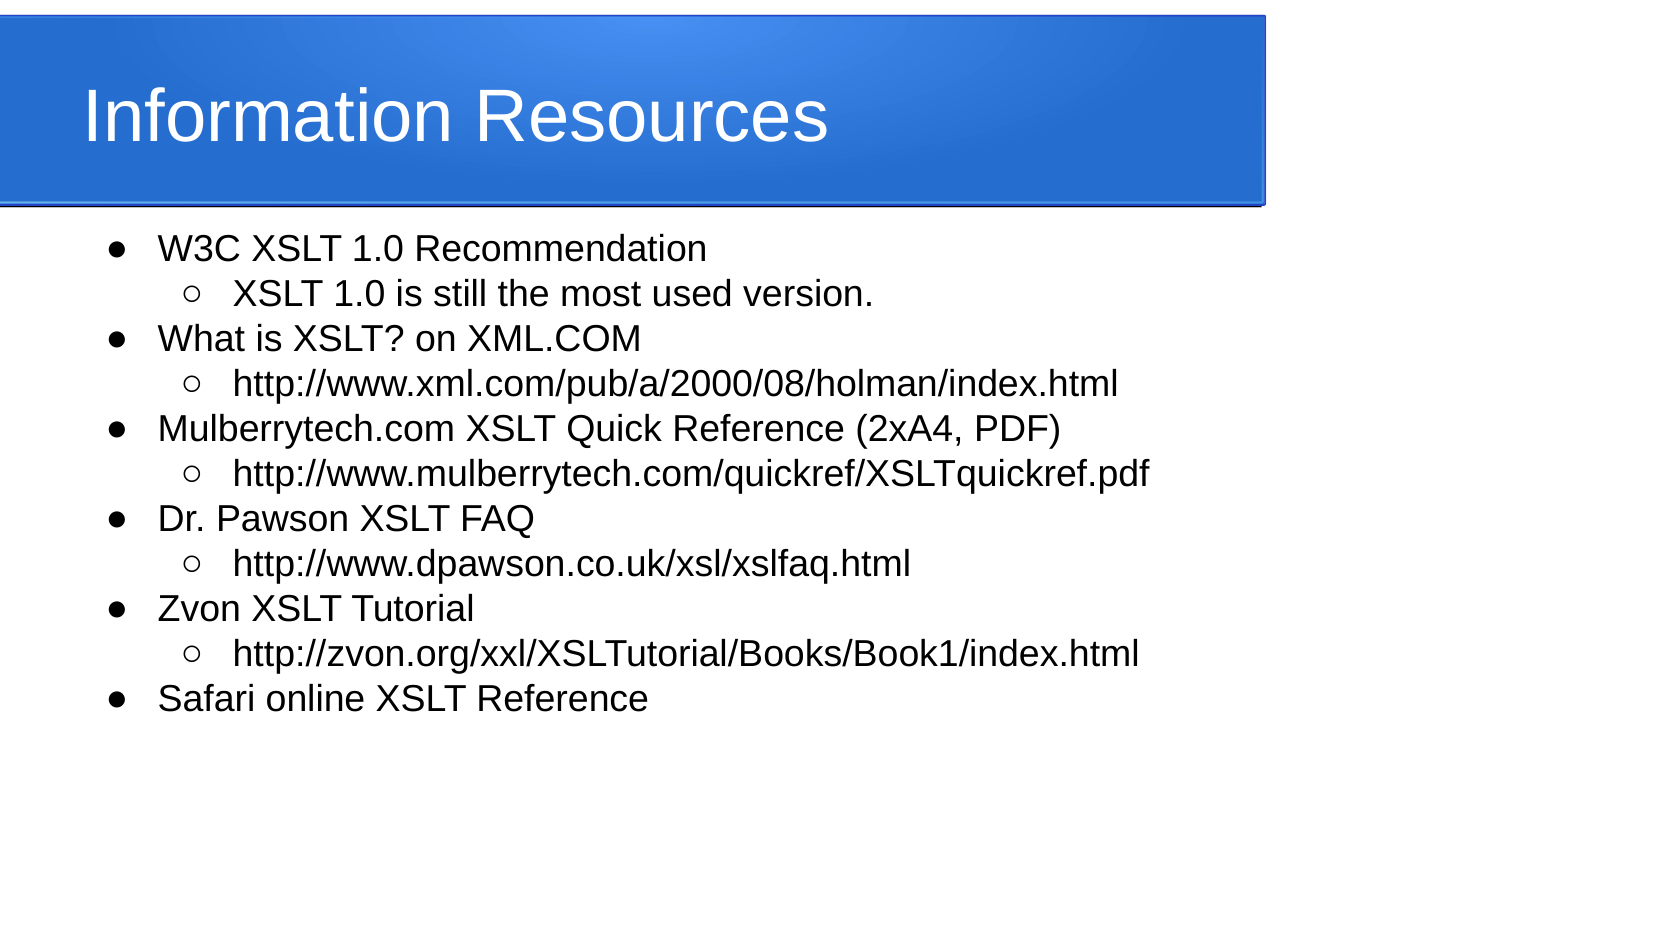

# Information Resources
W3C XSLT 1.0 Recommendation
XSLT 1.0 is still the most used version.
What is XSLT? on XML.COM
http://www.xml.com/pub/a/2000/08/holman/index.html
Mulberrytech.com XSLT Quick Reference (2xA4, PDF)
http://www.mulberrytech.com/quickref/XSLTquickref.pdf
Dr. Pawson XSLT FAQ
http://www.dpawson.co.uk/xsl/xslfaq.html
Zvon XSLT Tutorial
http://zvon.org/xxl/XSLTutorial/Books/Book1/index.html
Safari online XSLT Reference